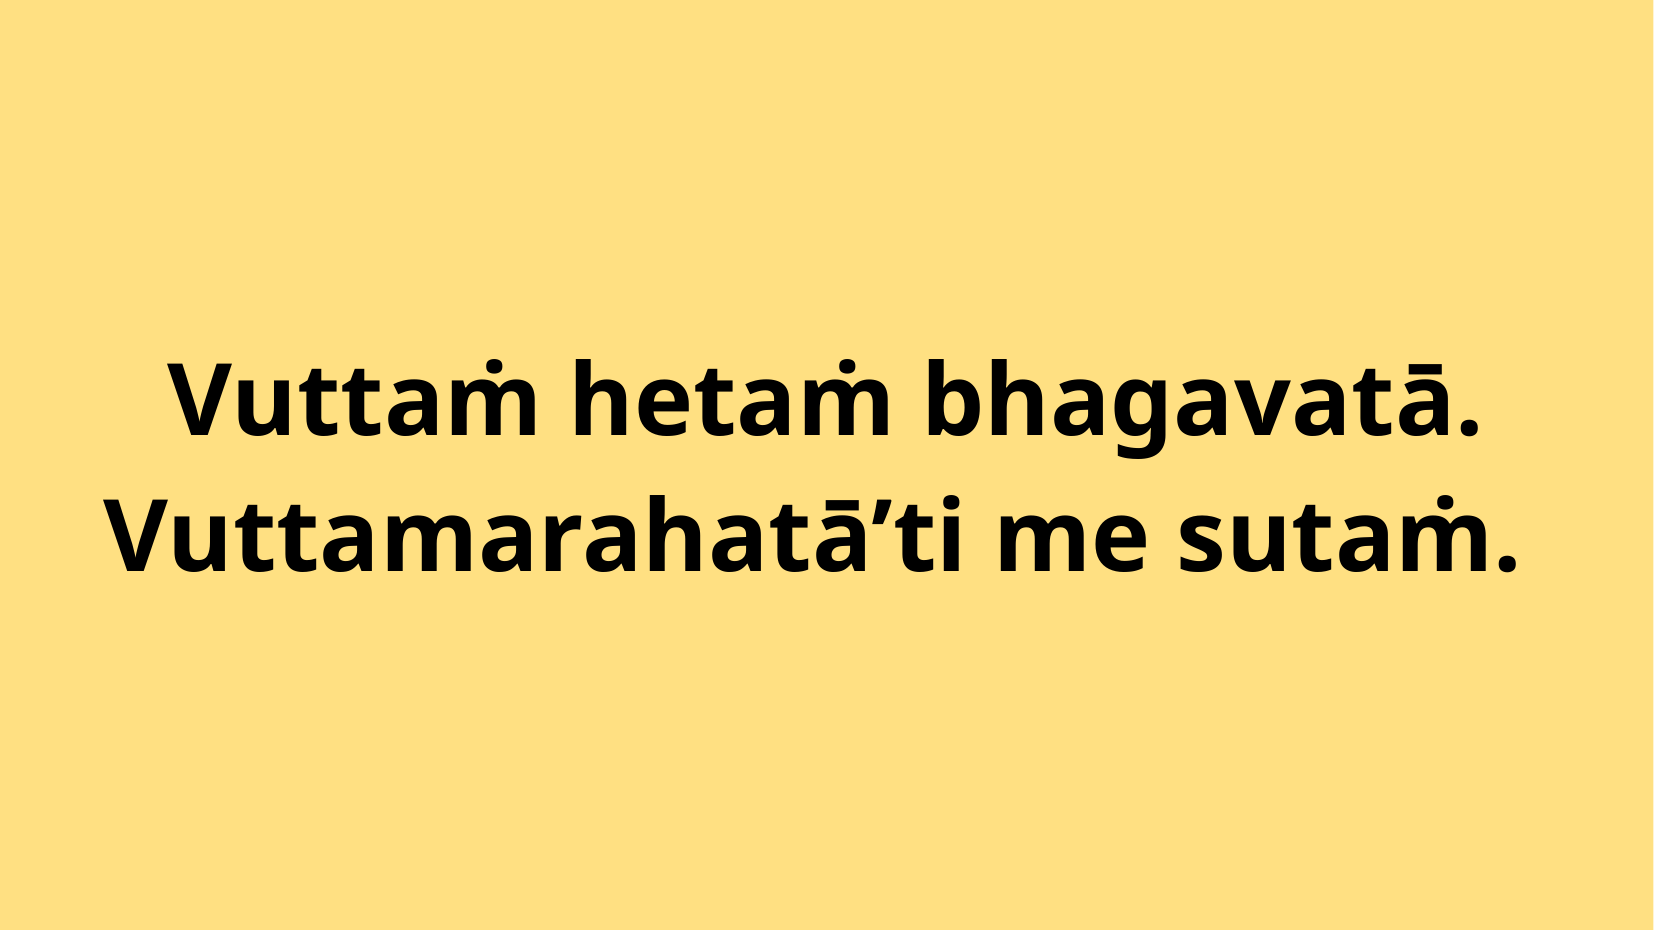

# Vuttaṁ hetaṁ bhagavatā. Vuttamarahatā’ti me sutaṁ.